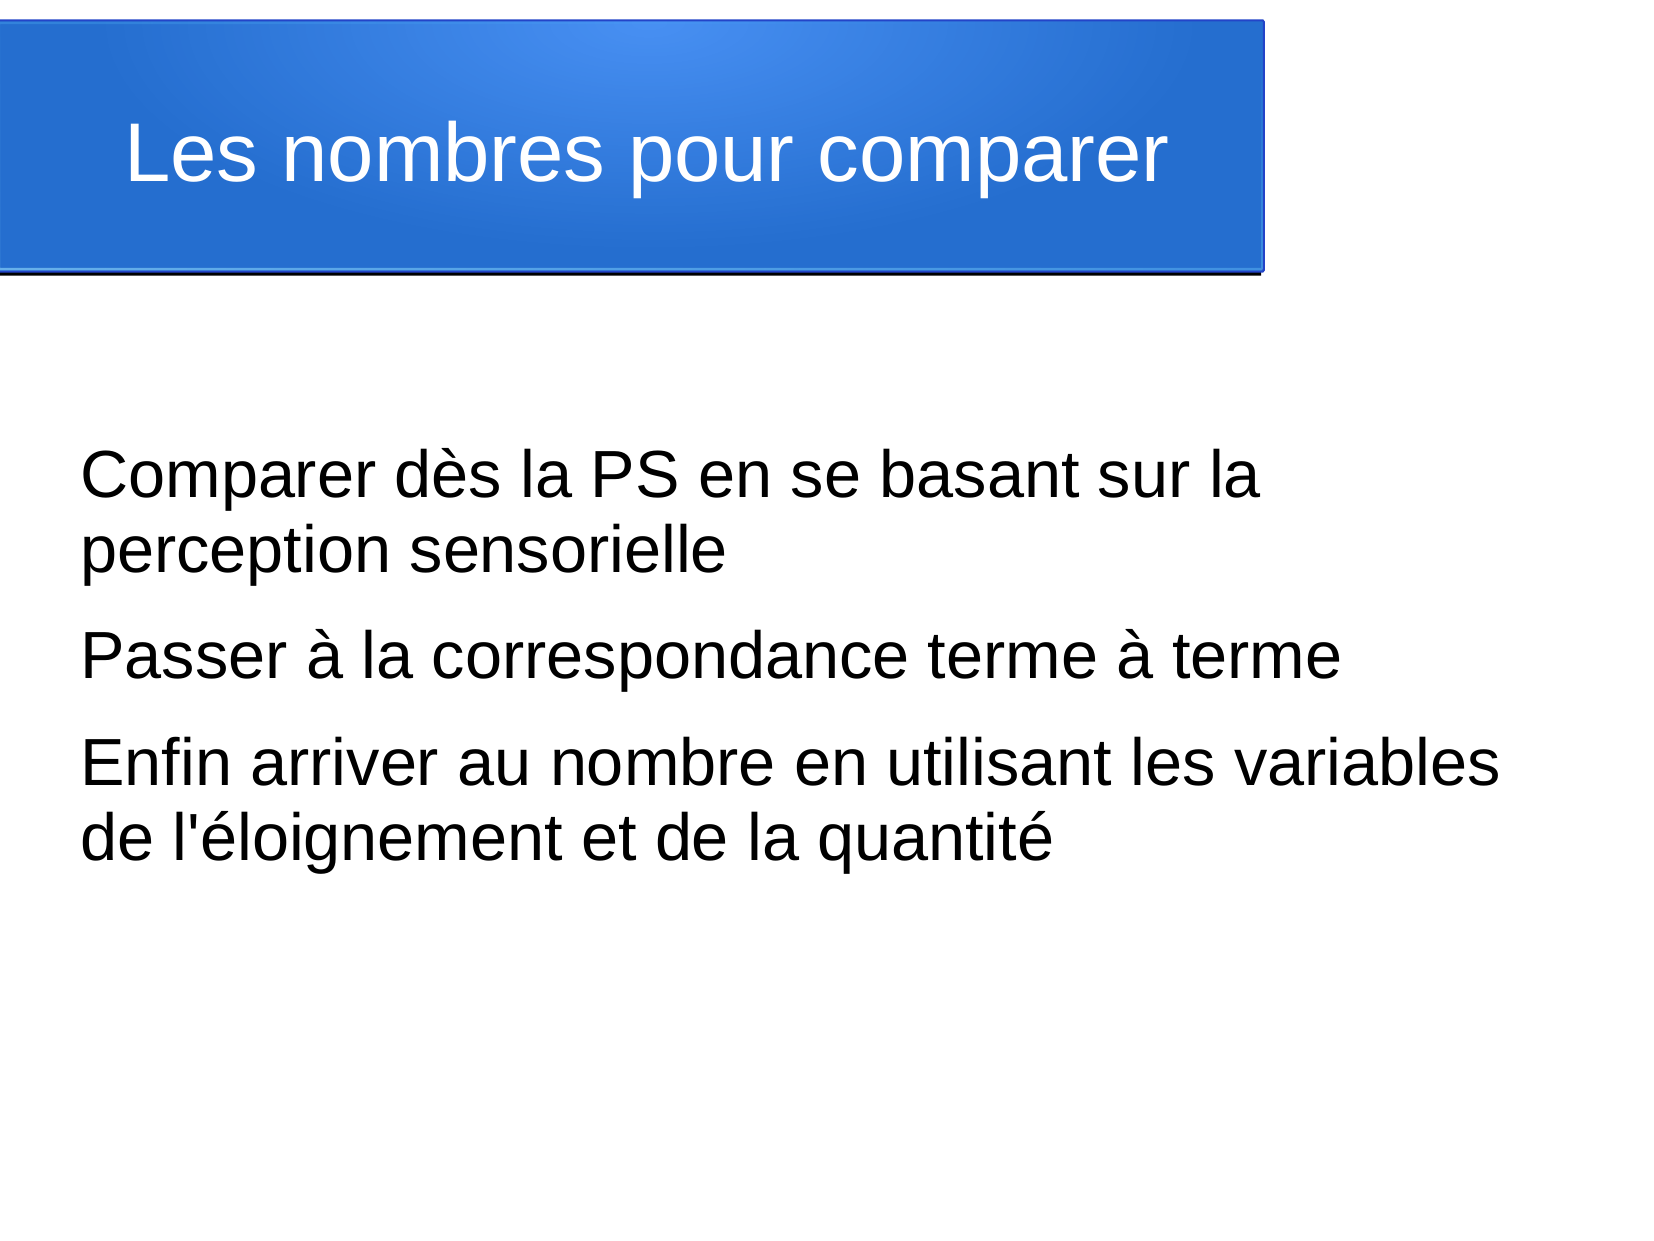

# Les nombres pour comparer
Comparer dès la PS en se basant sur la perception sensorielle
Passer à la correspondance terme à terme
Enfin arriver au nombre en utilisant les variables de l'éloignement et de la quantité